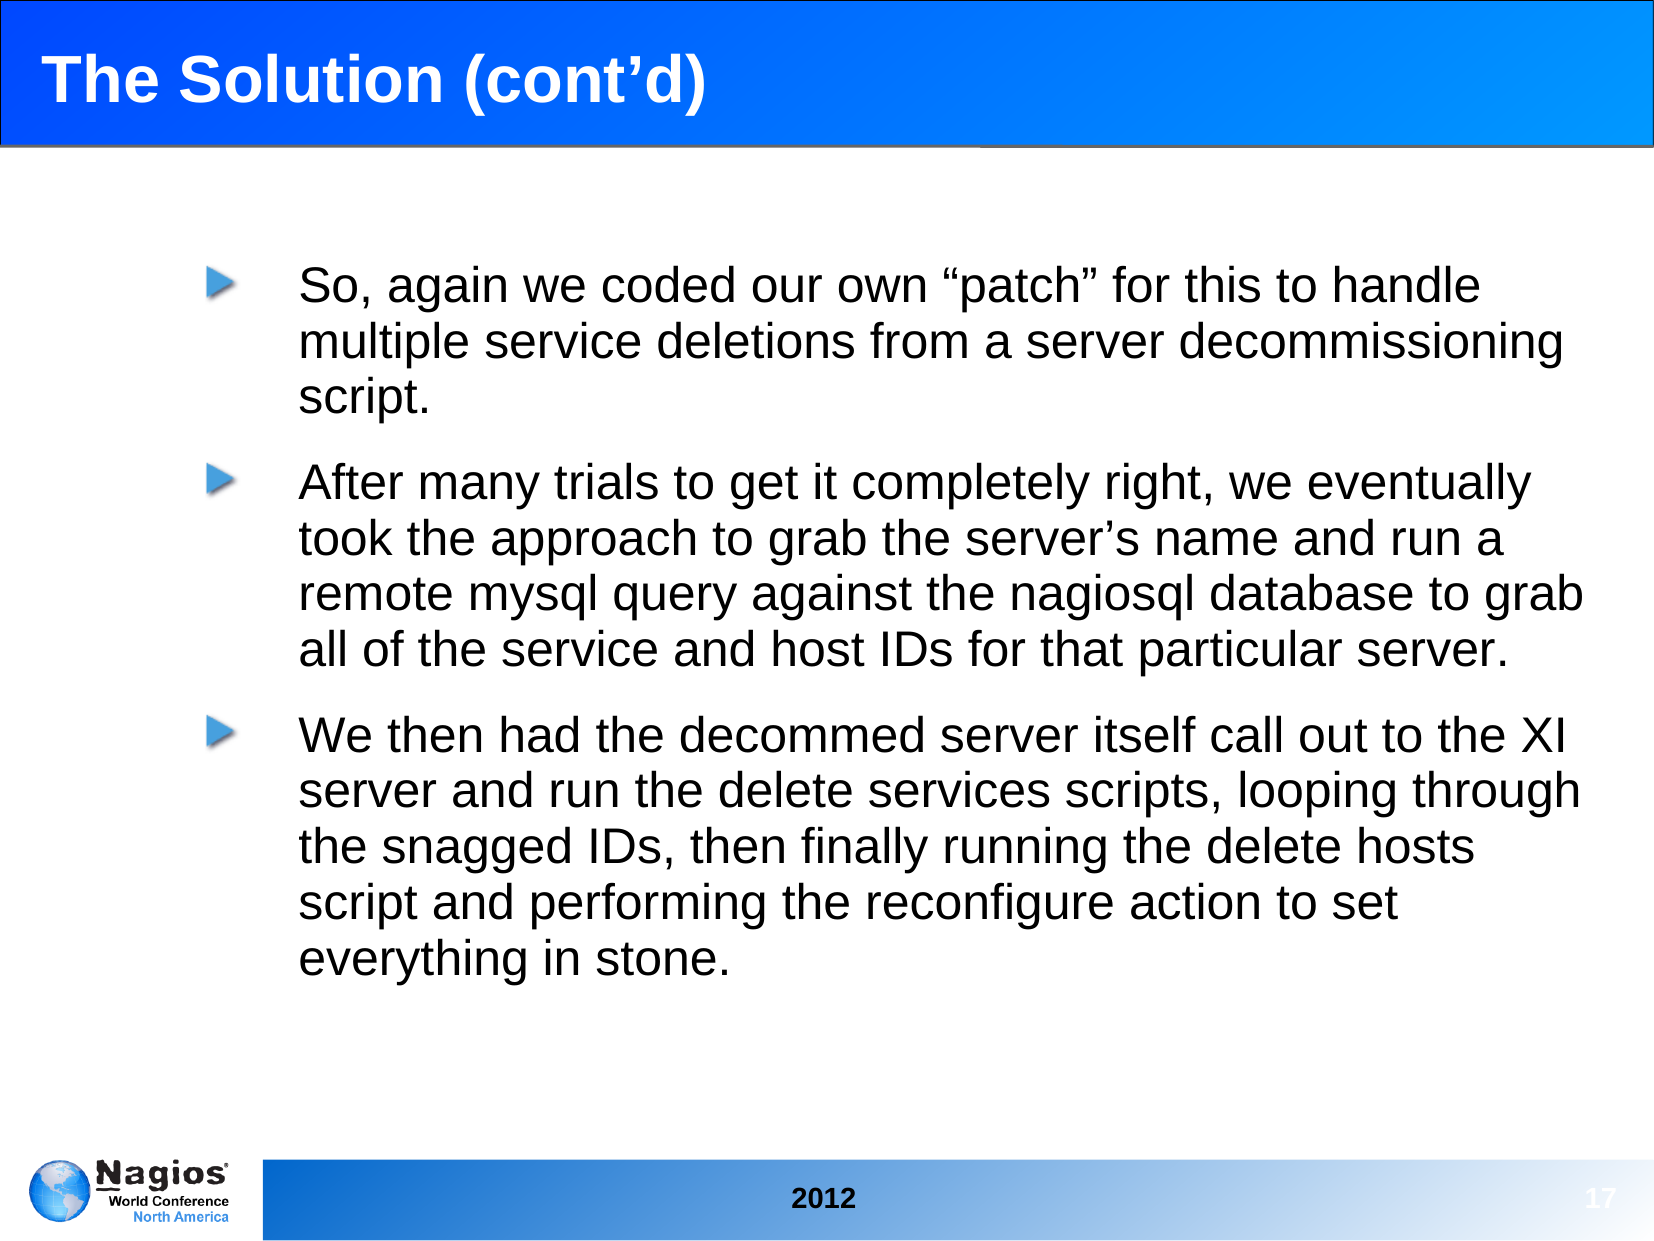

# The Solution (cont’d)
So, again we coded our own “patch” for this to handle multiple service deletions from a server decommissioning script.
After many trials to get it completely right, we eventually took the approach to grab the server’s name and run a remote mysql query against the nagiosql database to grab all of the service and host IDs for that particular server.
We then had the decommed server itself call out to the XI server and run the delete services scripts, looping through the snagged IDs, then finally running the delete hosts script and performing the reconfigure action to set everything in stone.
2012